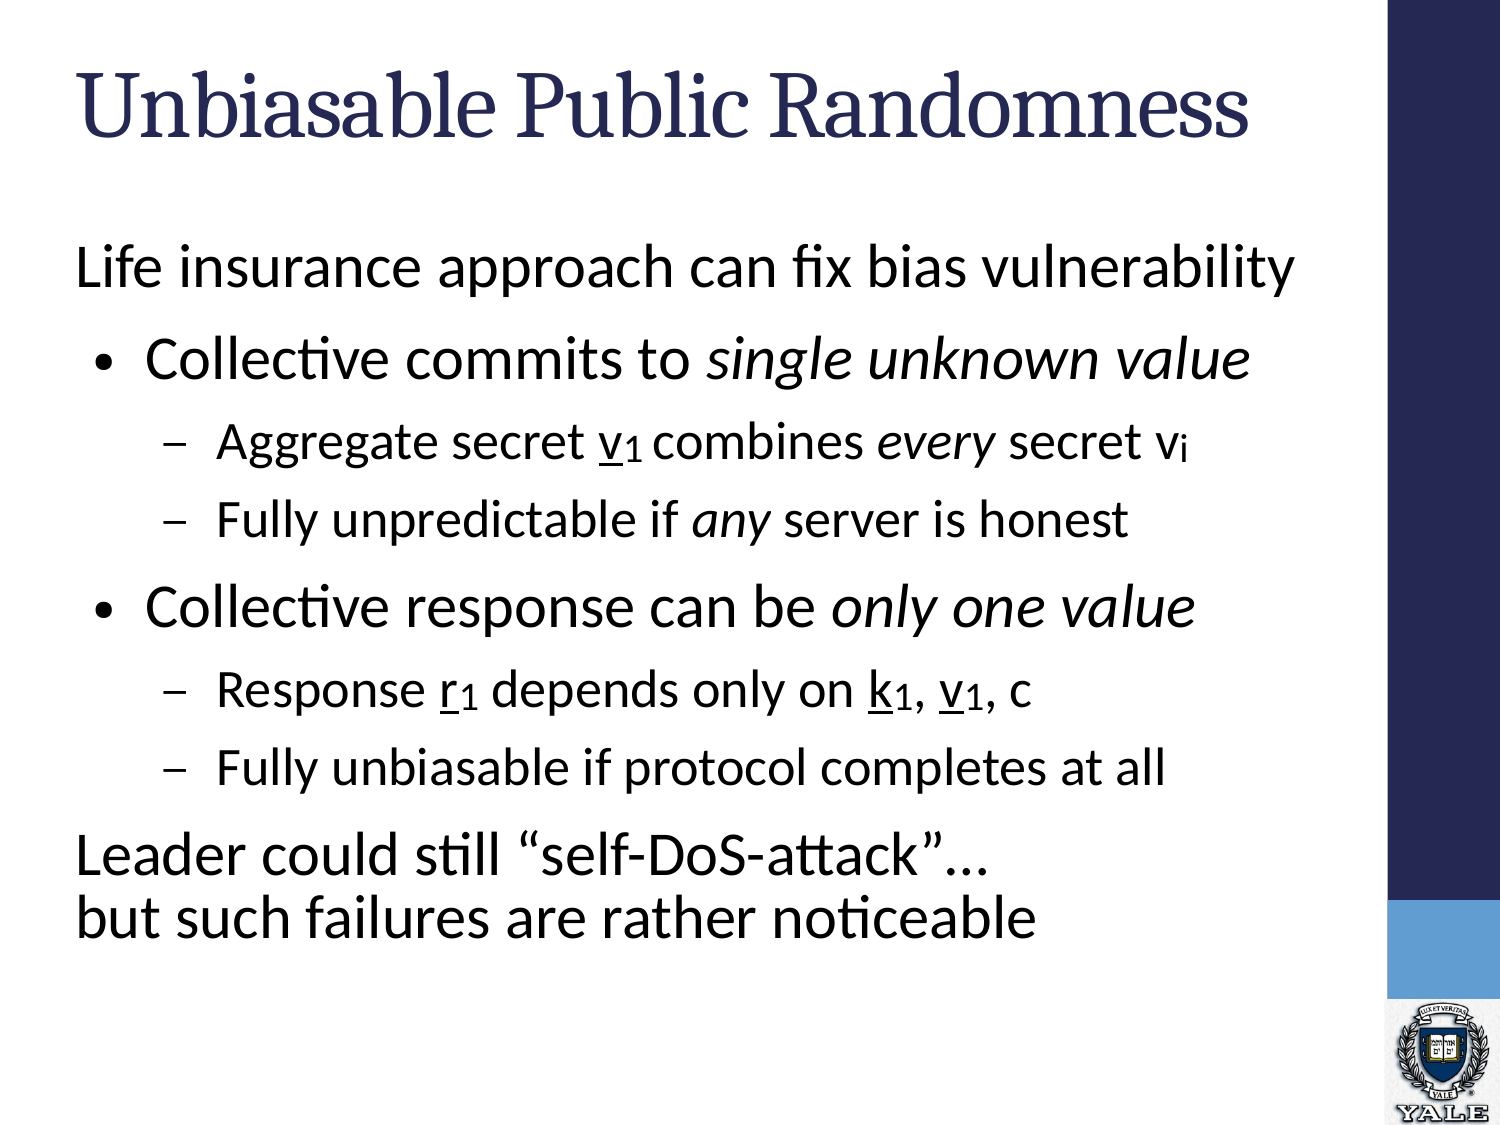

# Unbiasable Public Randomness
Life insurance approach can fix bias vulnerability
Collective commits to single unknown value
Aggregate secret v1 combines every secret vi
Fully unpredictable if any server is honest
Collective response can be only one value
Response r1 depends only on k1, v1, c
Fully unbiasable if protocol completes at all
Leader could still “self-DoS-attack”…
but such failures are rather noticeable